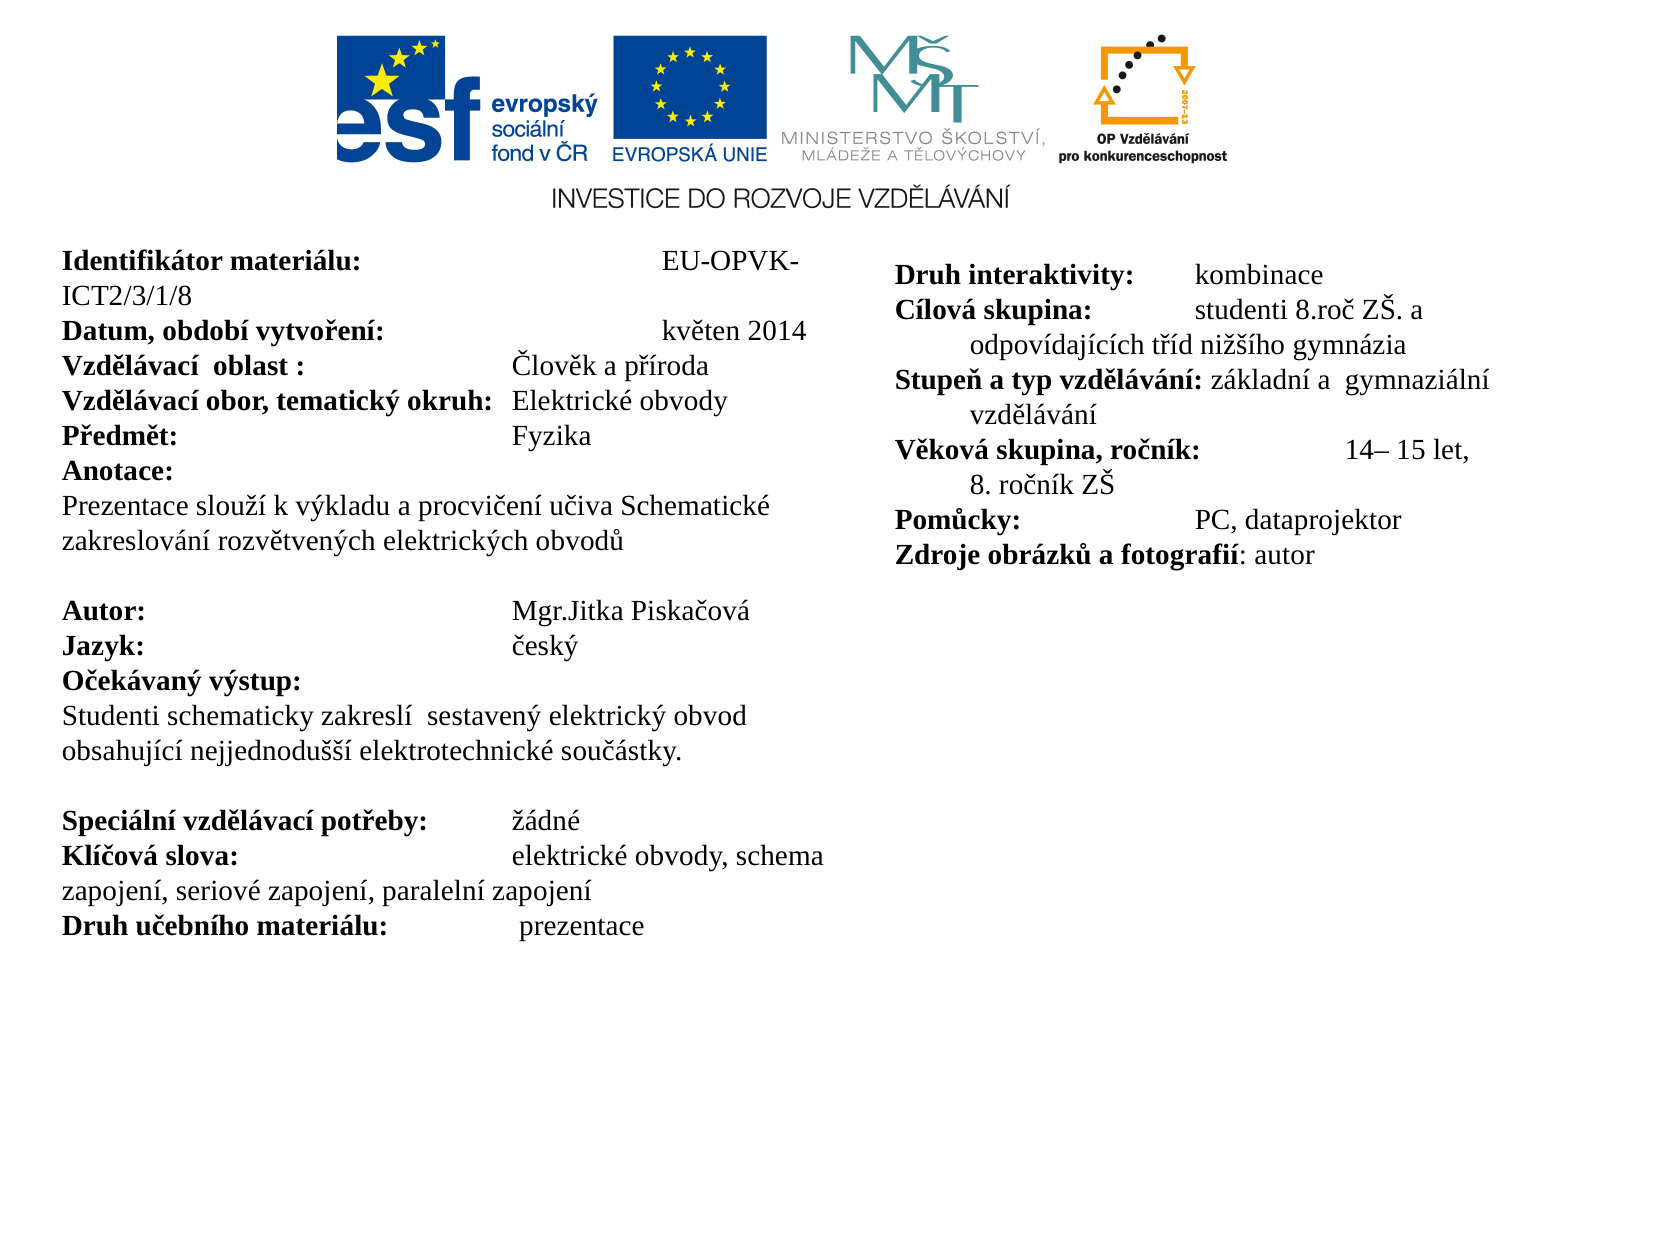

Identifikátor materiálu:		EU-OPVK-ICT2/3/1/8
Datum, období vytvoření:		květen 2014
Vzdělávací oblast : 		Člověk a příroda
Vzdělávací obor, tematický okruh:	Elektrické obvody
Předmět:			Fyzika
Anotace:
Prezentace slouží k výkladu a procvičení učiva Schematické zakreslování rozvětvených elektrických obvodů
Autor: 			Mgr.Jitka Piskačová
Jazyk: 			český
Očekávaný výstup:
Studenti schematicky zakreslí sestavený elektrický obvod obsahující nejjednodušší elektrotechnické součástky.
Speciální vzdělávací potřeby: 	žádné
Klíčová slova: 	 	elektrické obvody, schema zapojení, seriové zapojení, paralelní zapojení
Druh učebního materiálu:	 prezentace
Druh interaktivity:	kombinace
Cílová skupina: 	studenti 8.roč ZŠ. a odpovídajících tříd nižšího gymnázia
Stupeň a typ vzdělávání: základní a 	gymnaziální vzdělávání
Věková skupina, ročník:	14– 15 let, 8. ročník ZŠ
Pomůcky:		PC, dataprojektor
Zdroje obrázků a fotografií: autor